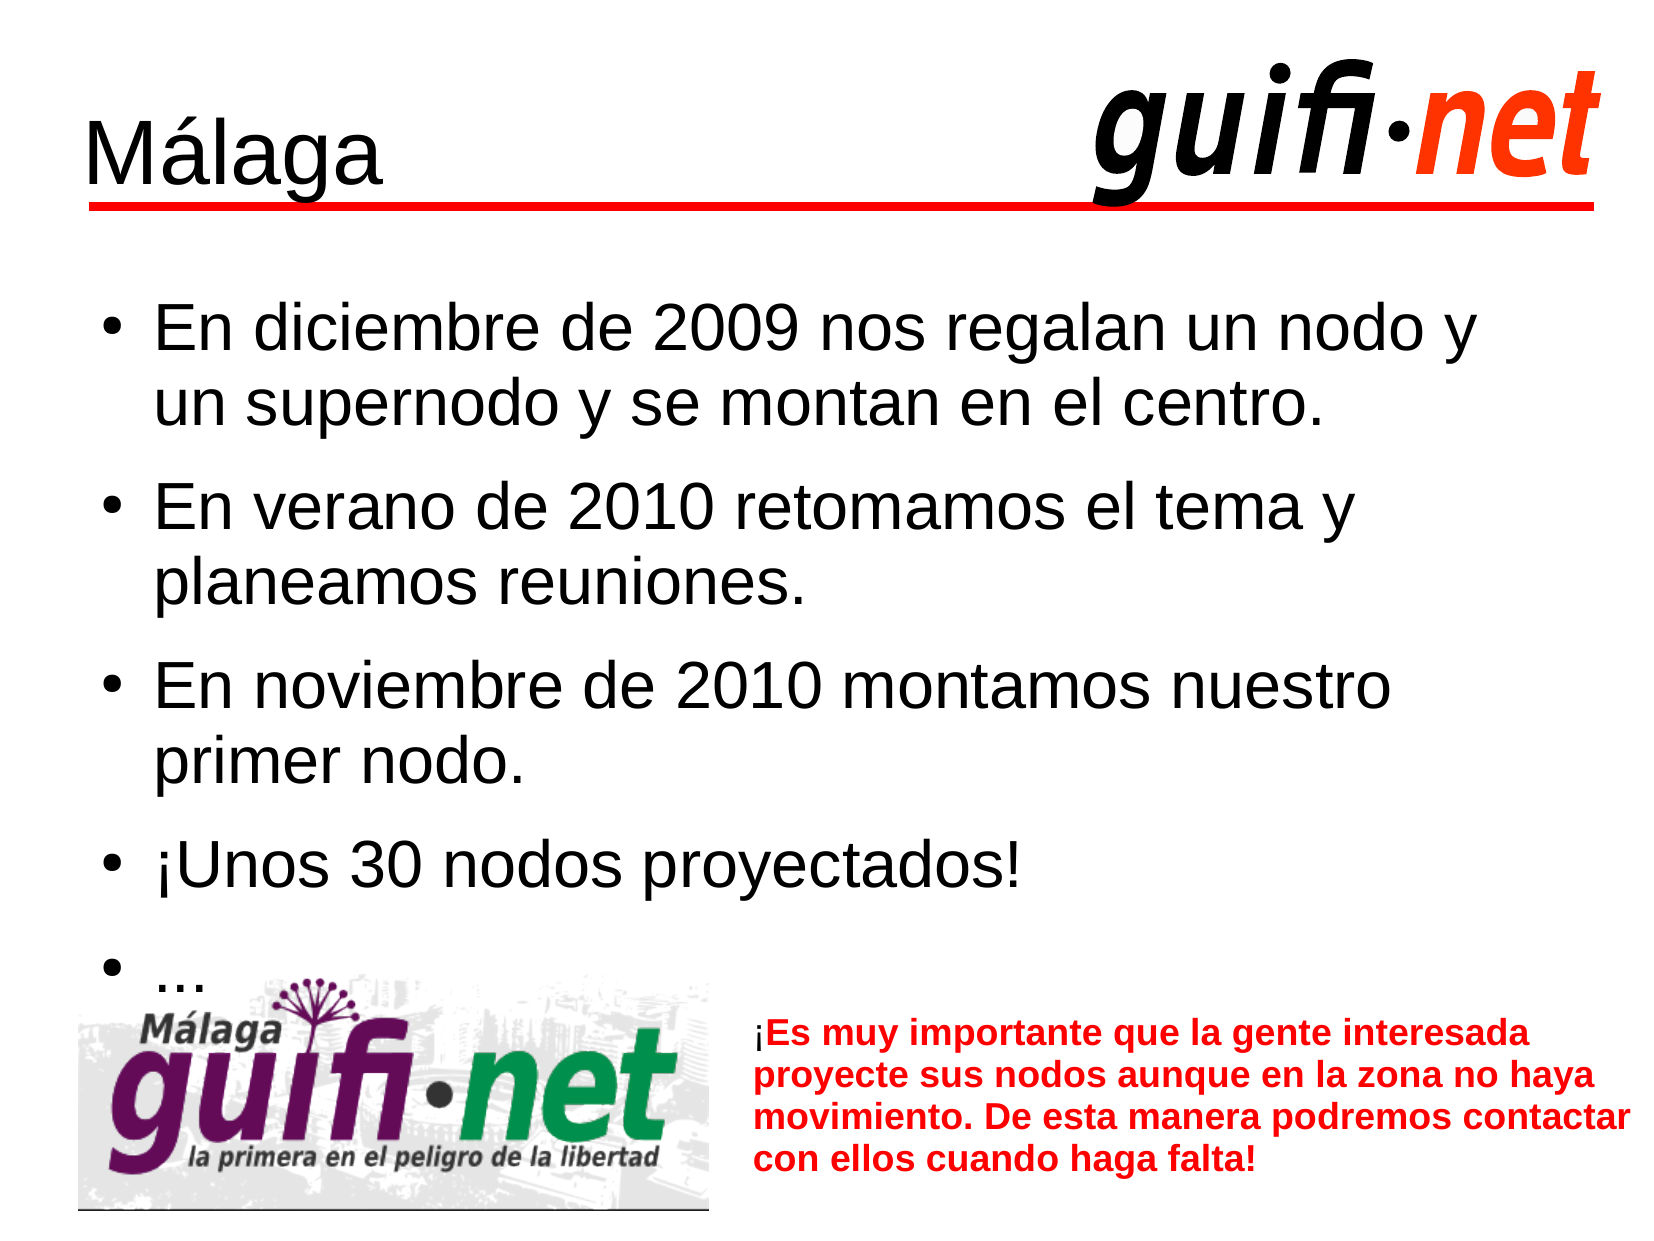

# Málaga
En diciembre de 2009 nos regalan un nodo y un supernodo y se montan en el centro.
En verano de 2010 retomamos el tema y planeamos reuniones.
En noviembre de 2010 montamos nuestro primer nodo.
¡Unos 30 nodos proyectados!
...
¡Es muy importante que la gente interesada proyecte sus nodos aunque en la zona no haya movimiento. De esta manera podremos contactar con ellos cuando haga falta!